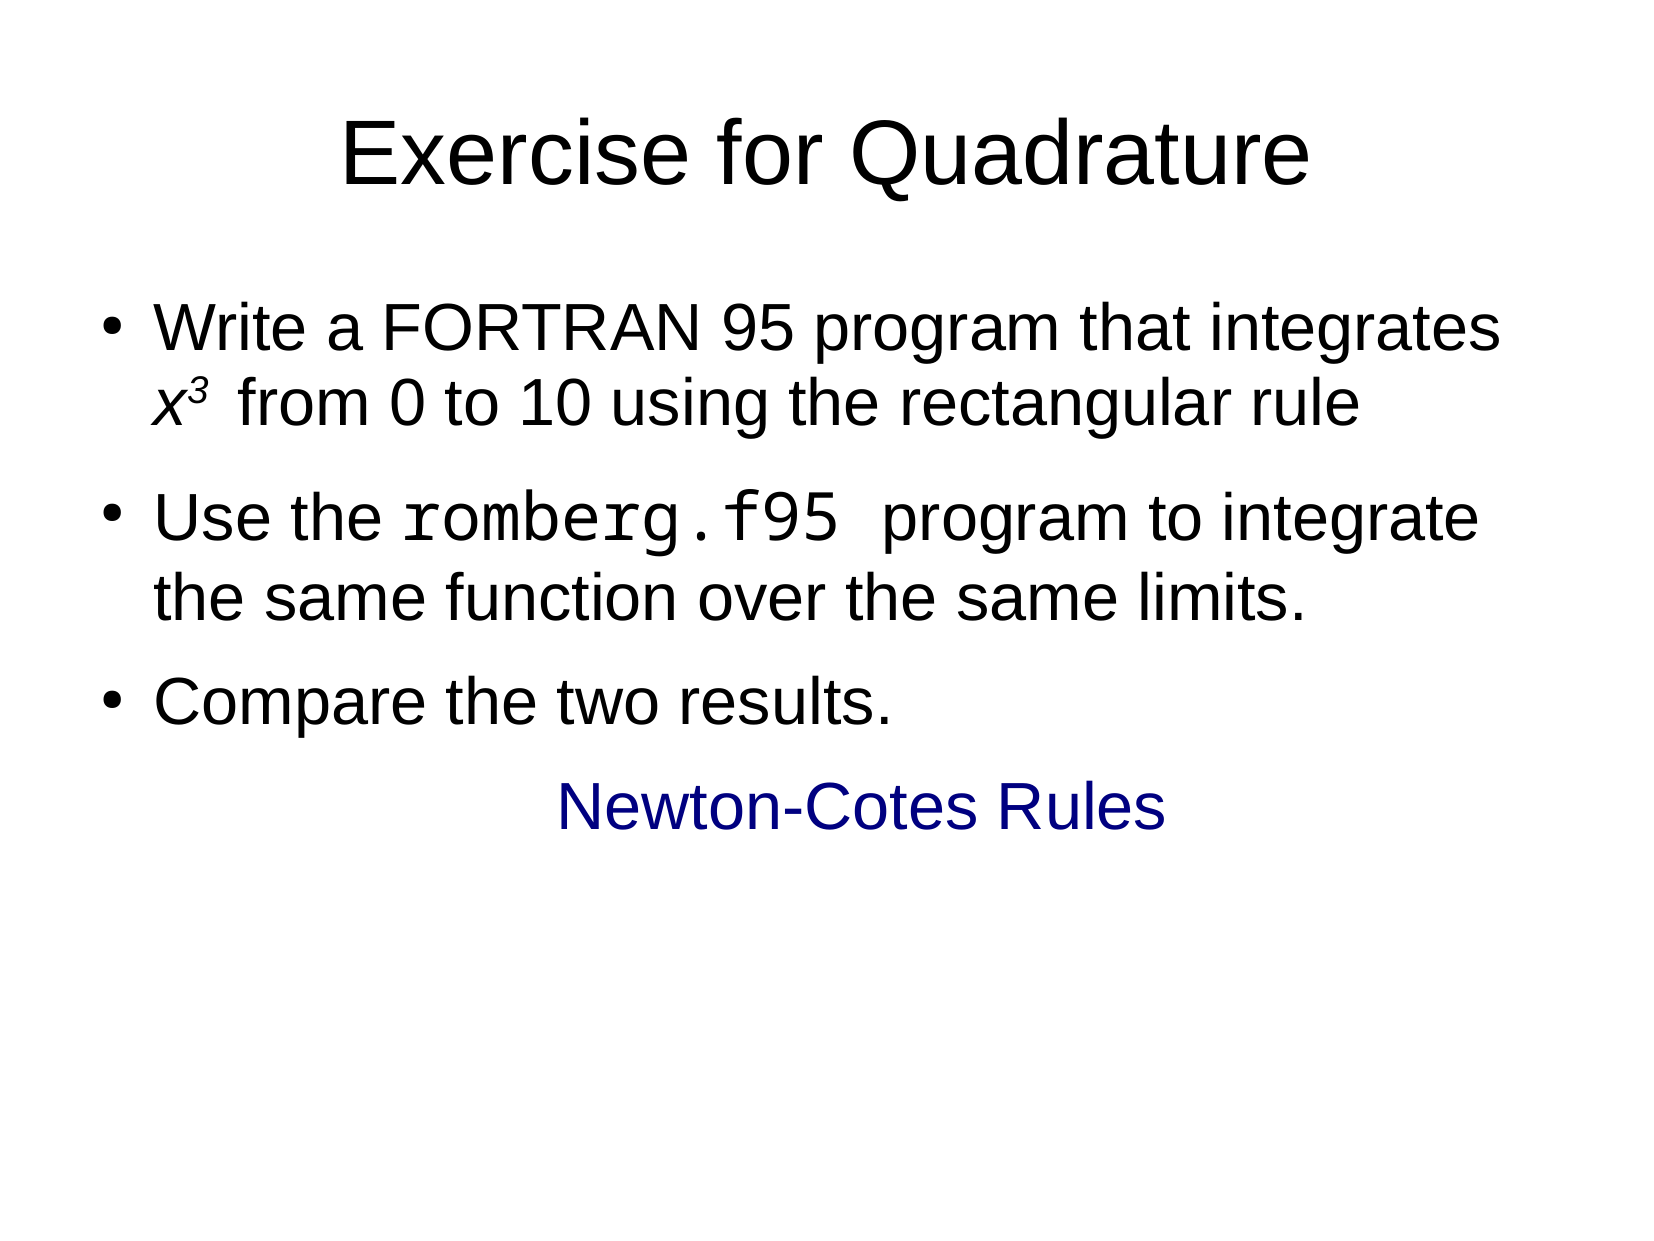

# Exercise for Quadrature
Write a FORTRAN 95 program that integrates x3 from 0 to 10 using the rectangular rule
Use the romberg.f95 program to integrate the same function over the same limits.
Compare the two results.
Newton-Cotes Rules